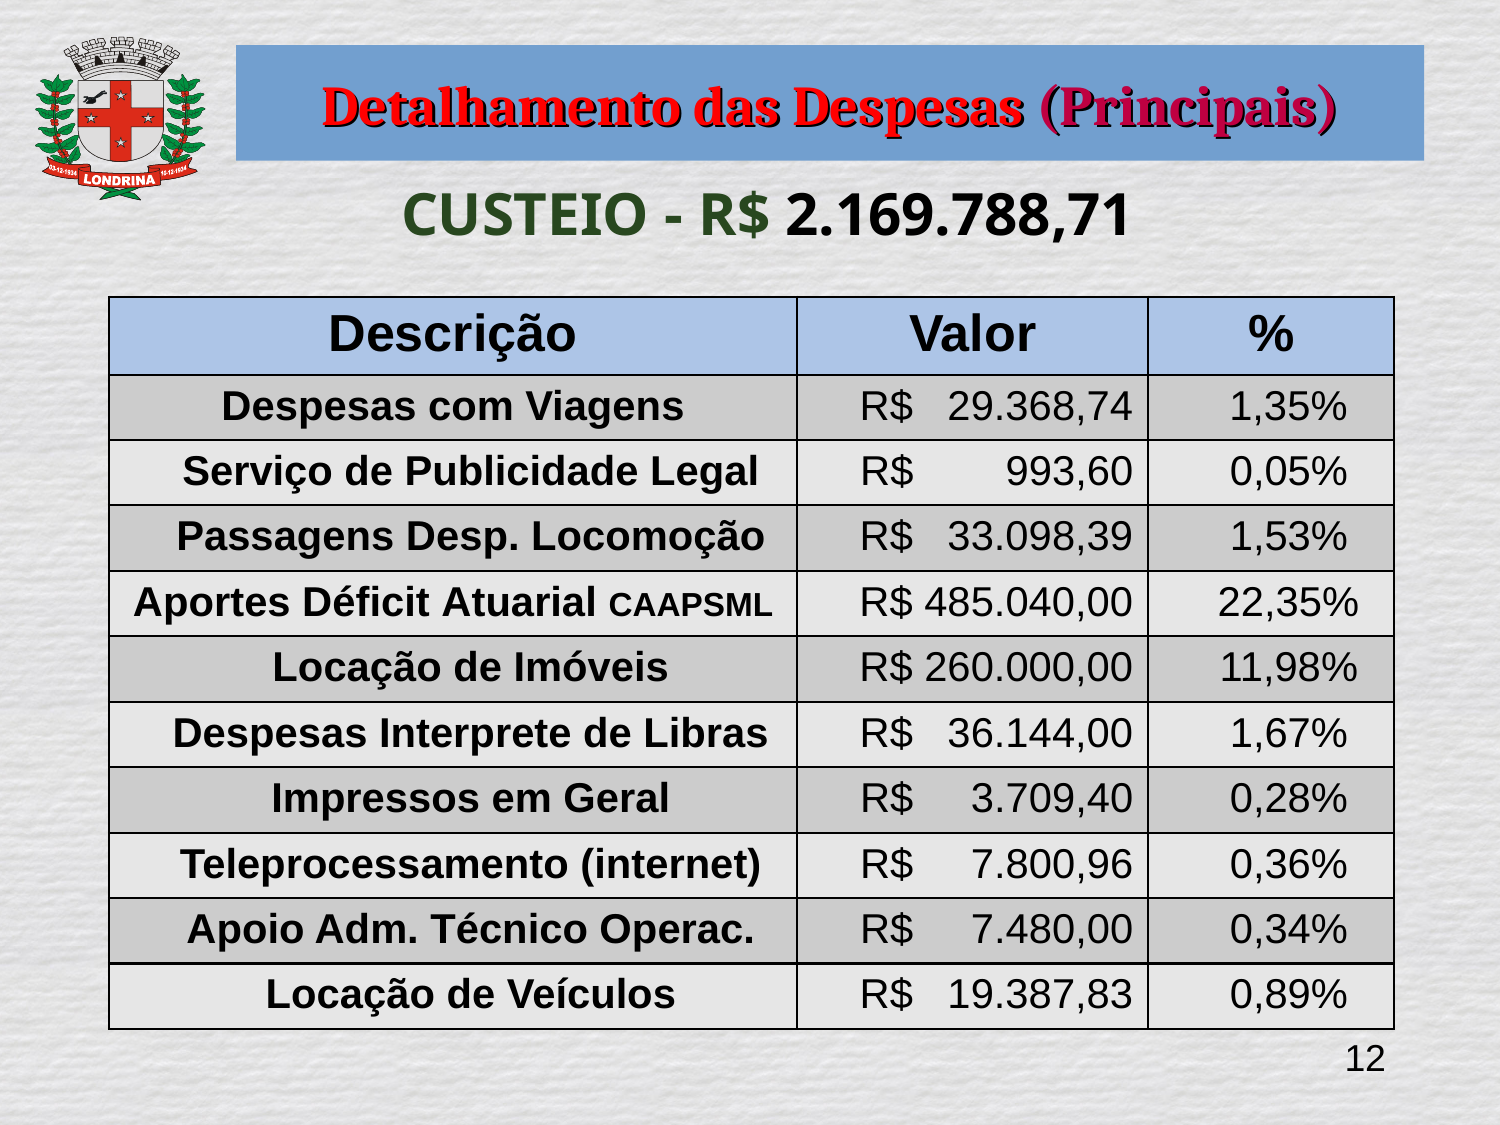

Detalhamento das Despesas (Principais)
CUSTEIO - R$ 2.169.788,71
| Descrição | Valor | % |
| --- | --- | --- |
| Despesas com Viagens | R$ 29.368,74 | 1,35% |
| Serviço de Publicidade Legal | R$ 993,60 | 0,05% |
| Passagens Desp. Locomoção | R$ 33.098,39 | 1,53% |
| Aportes Déficit Atuarial CAAPSML | R$ 485.040,00 | 22,35% |
| Locação de Imóveis | R$ 260.000,00 | 11,98% |
| Despesas Interprete de Libras | R$ 36.144,00 | 1,67% |
| Impressos em Geral | R$ 3.709,40 | 0,28% |
| Teleprocessamento (internet) | R$ 7.800,96 | 0,36% |
| Apoio Adm. Técnico Operac. | R$ 7.480,00 | 0,34% |
| Locação de Veículos | R$ 19.387,83 | 0,89% |